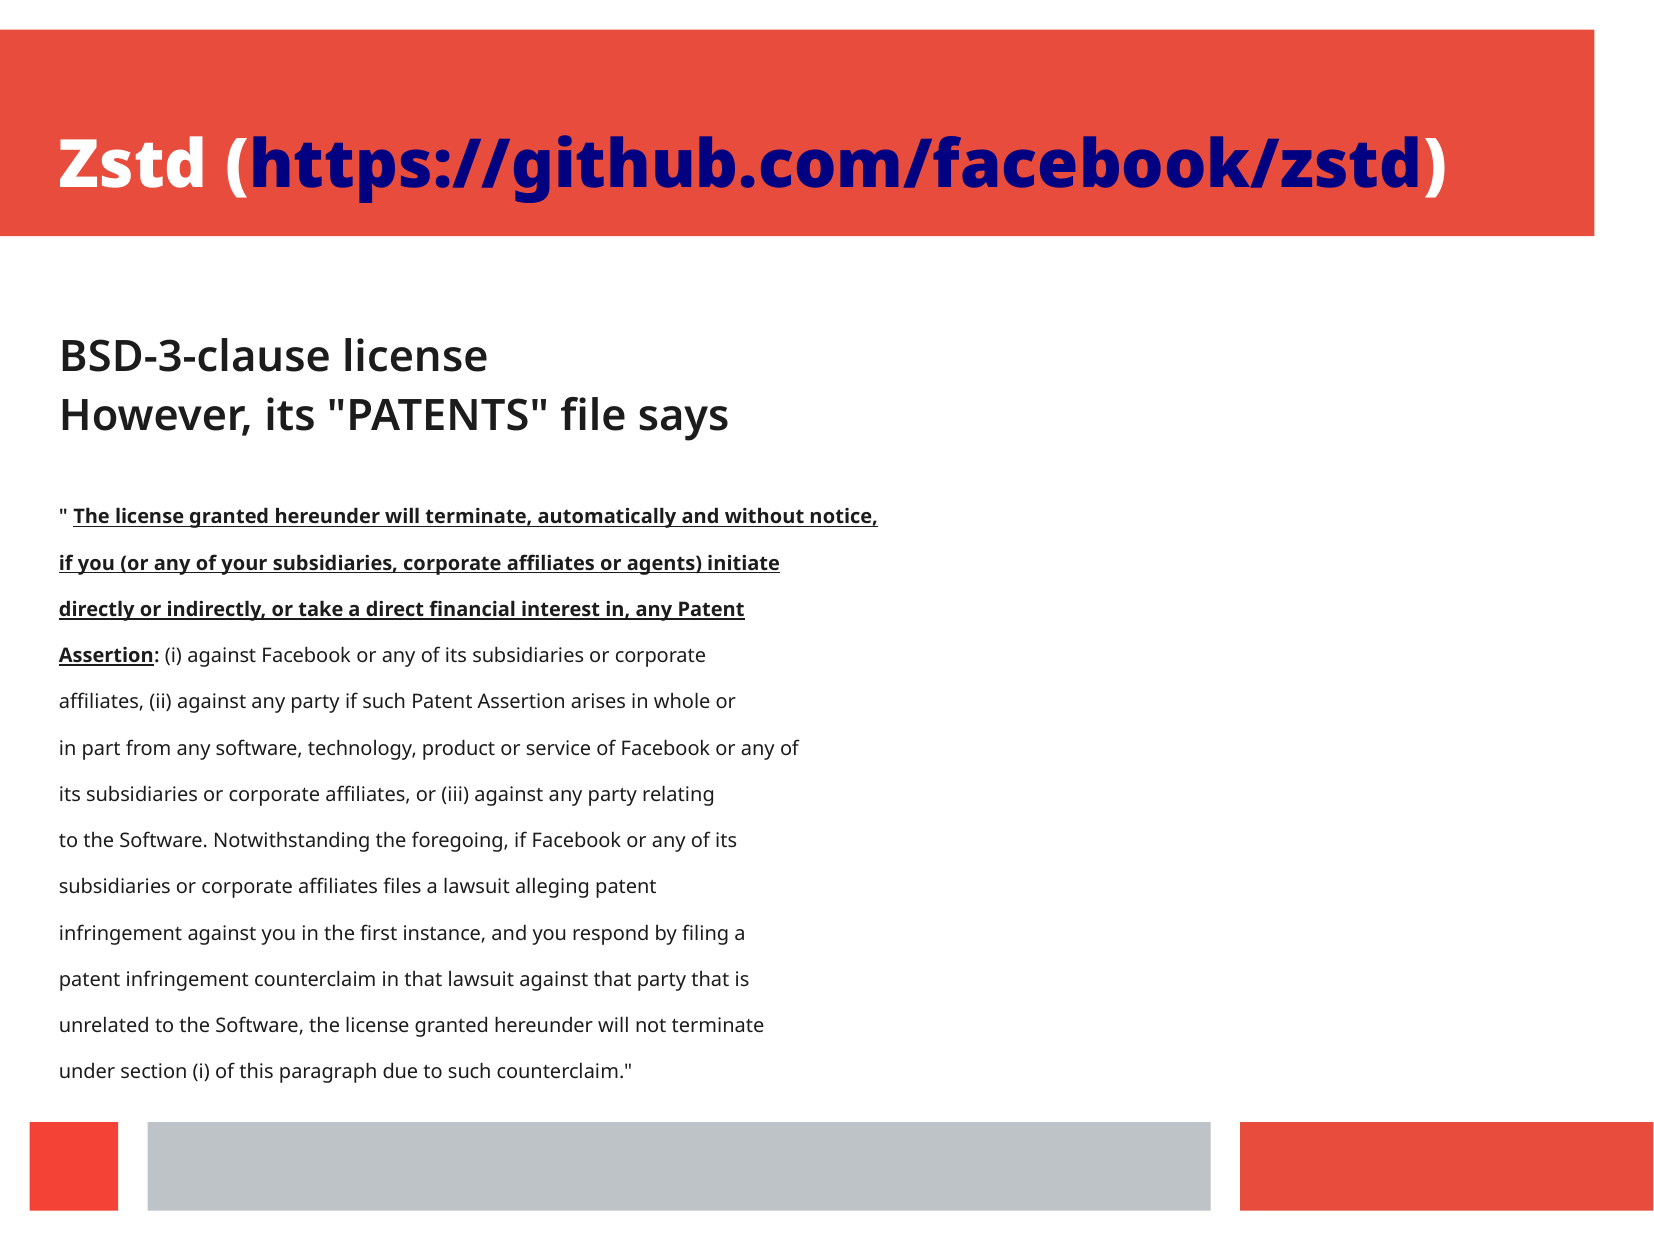

# Zstd (https://github.com/facebook/zstd)
BSD-3-clause license
However, its "PATENTS" file says
" The license granted hereunder will terminate, automatically and without notice,
if you (or any of your subsidiaries, corporate affiliates or agents) initiate
directly or indirectly, or take a direct financial interest in, any Patent
Assertion: (i) against Facebook or any of its subsidiaries or corporate
affiliates, (ii) against any party if such Patent Assertion arises in whole or
in part from any software, technology, product or service of Facebook or any of
its subsidiaries or corporate affiliates, or (iii) against any party relating
to the Software. Notwithstanding the foregoing, if Facebook or any of its
subsidiaries or corporate affiliates files a lawsuit alleging patent
infringement against you in the first instance, and you respond by filing a
patent infringement counterclaim in that lawsuit against that party that is
unrelated to the Software, the license granted hereunder will not terminate
under section (i) of this paragraph due to such counterclaim."